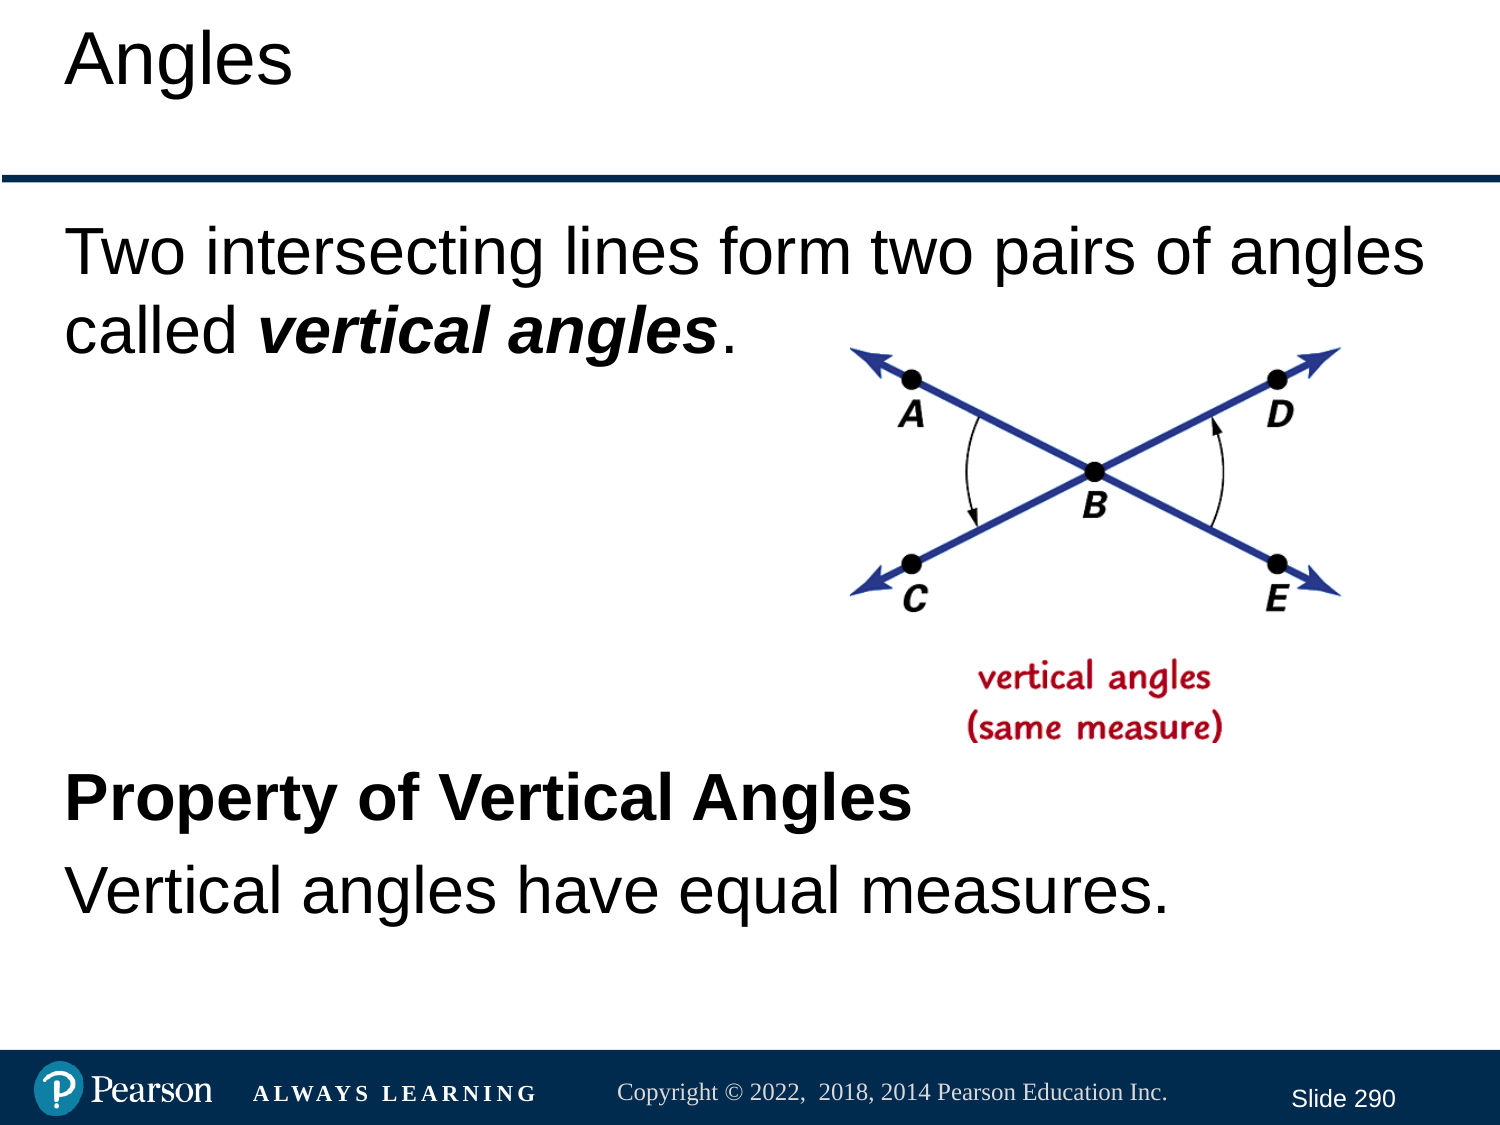

# Angles
Two intersecting lines form two pairs of angles called vertical angles.
Property of Vertical Angles
Vertical angles have equal measures.